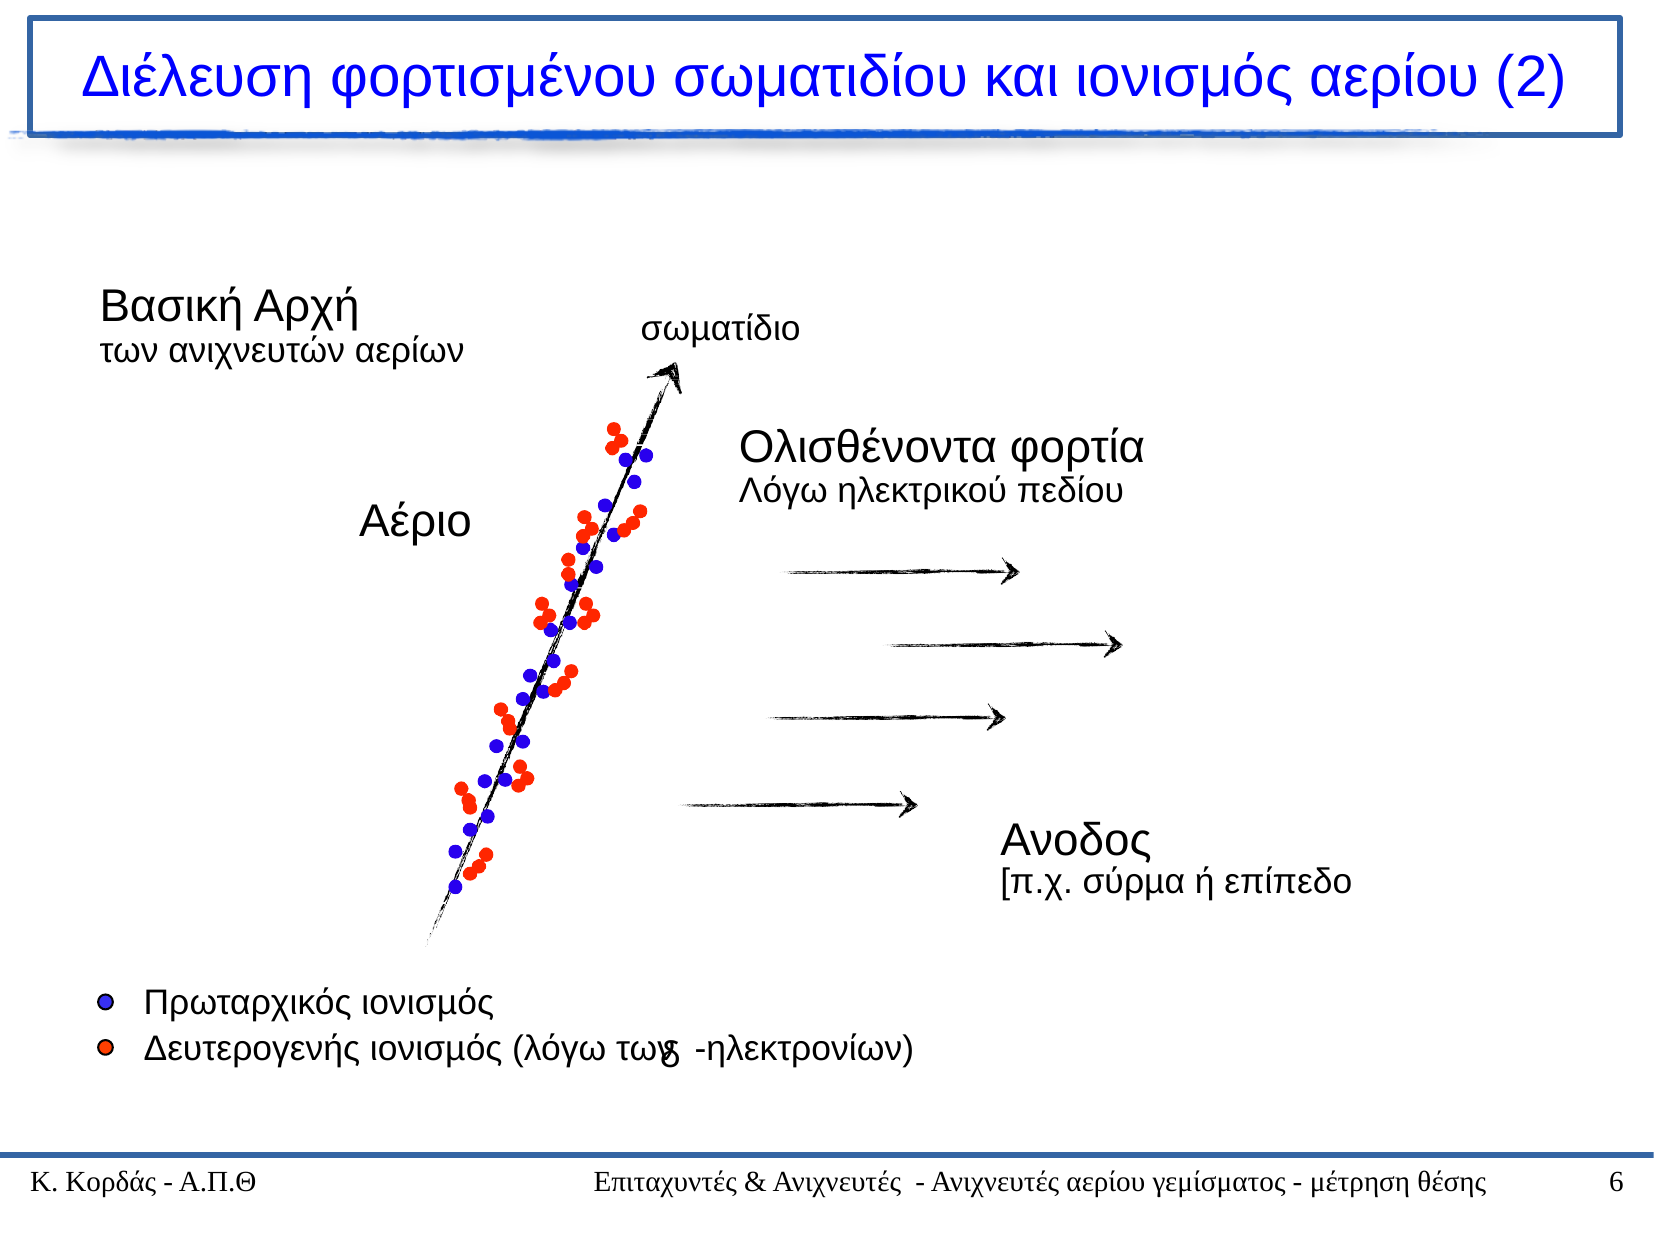

# Διέλευση φορτισμένου σωματιδίου και ιονισμός αερίου (2)
Βασική Αρχή
σωµατίδιο
των ανιχνευτών αερίων
Ολισθένοντα φορτία
Λόγω ηλεκτρικού πεδίου
Αέριο
Ανοδος
[π.χ. σύρµα ή επίπεδο
Πρωταρχικός ιονισµός
Δευτερογενής ιονισµός (λόγω των
-ηλεκτρονίων)
δ
Κ. Κορδάς - Α.Π.Θ
Επιταχυντές & Ανιχνευτές - Ανιχνευτές αερίου γεμίσματος - μέτρηση θέσης
6